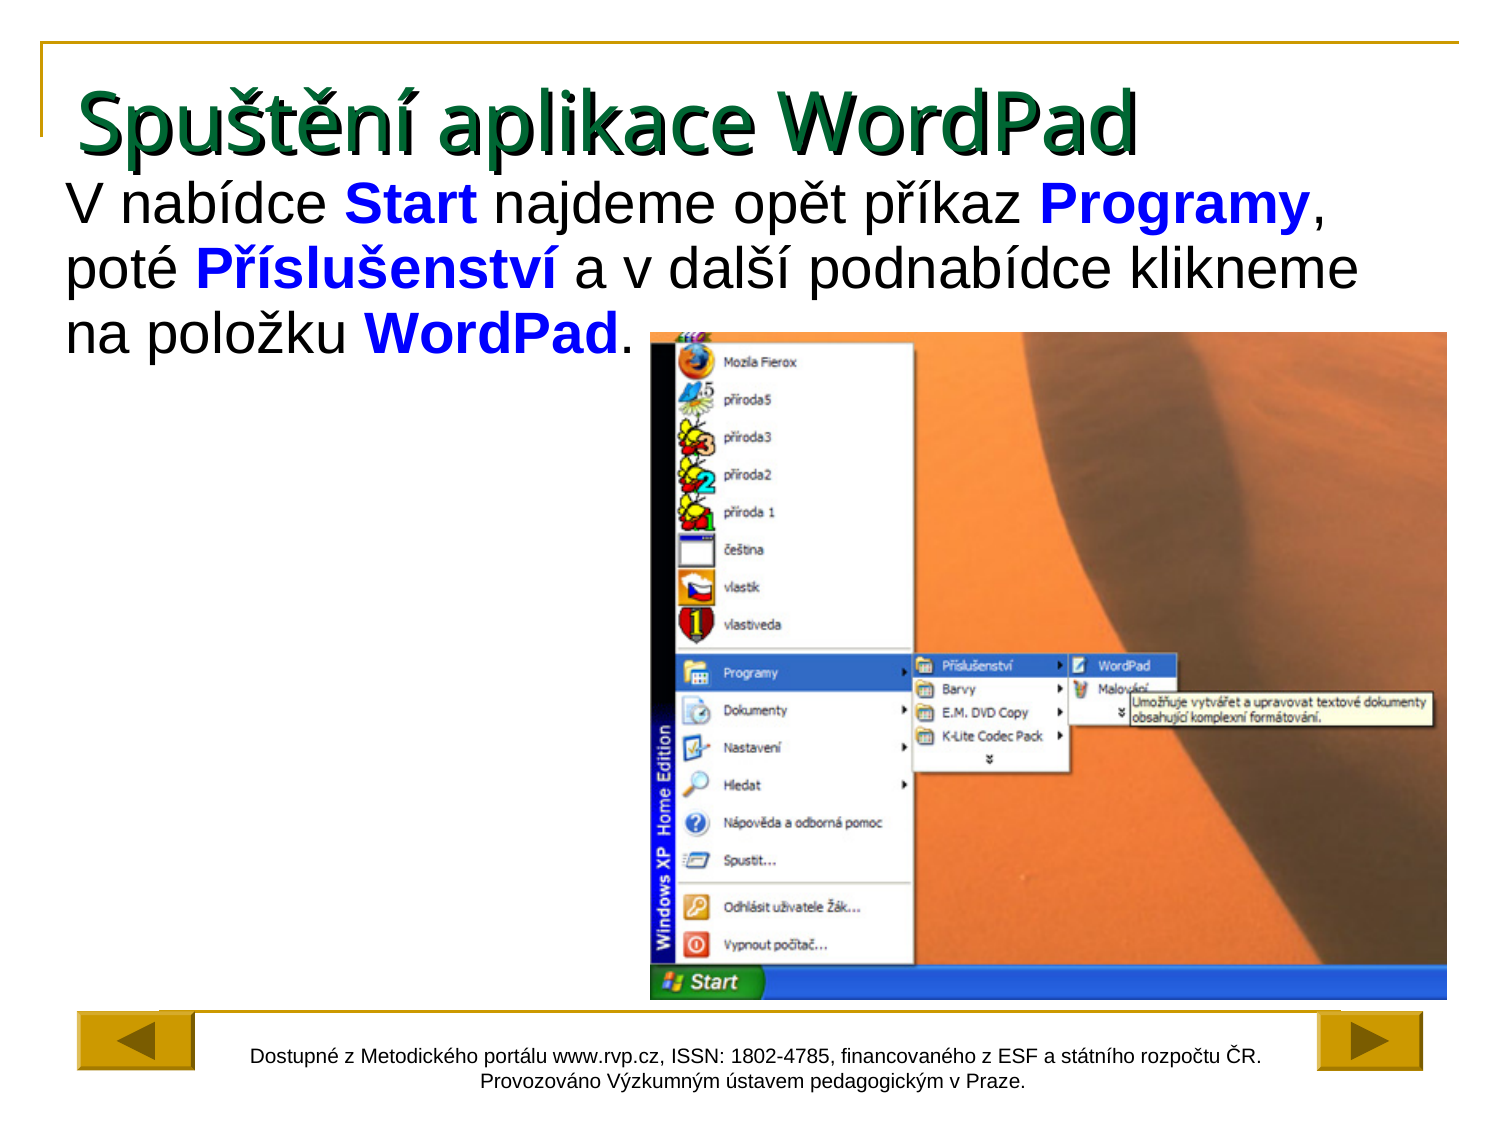

# Spuštění aplikace WordPad
V nabídce Start najdeme opět příkaz Programy, poté Příslušenství a v další podnabídce klikneme na položku WordPad.